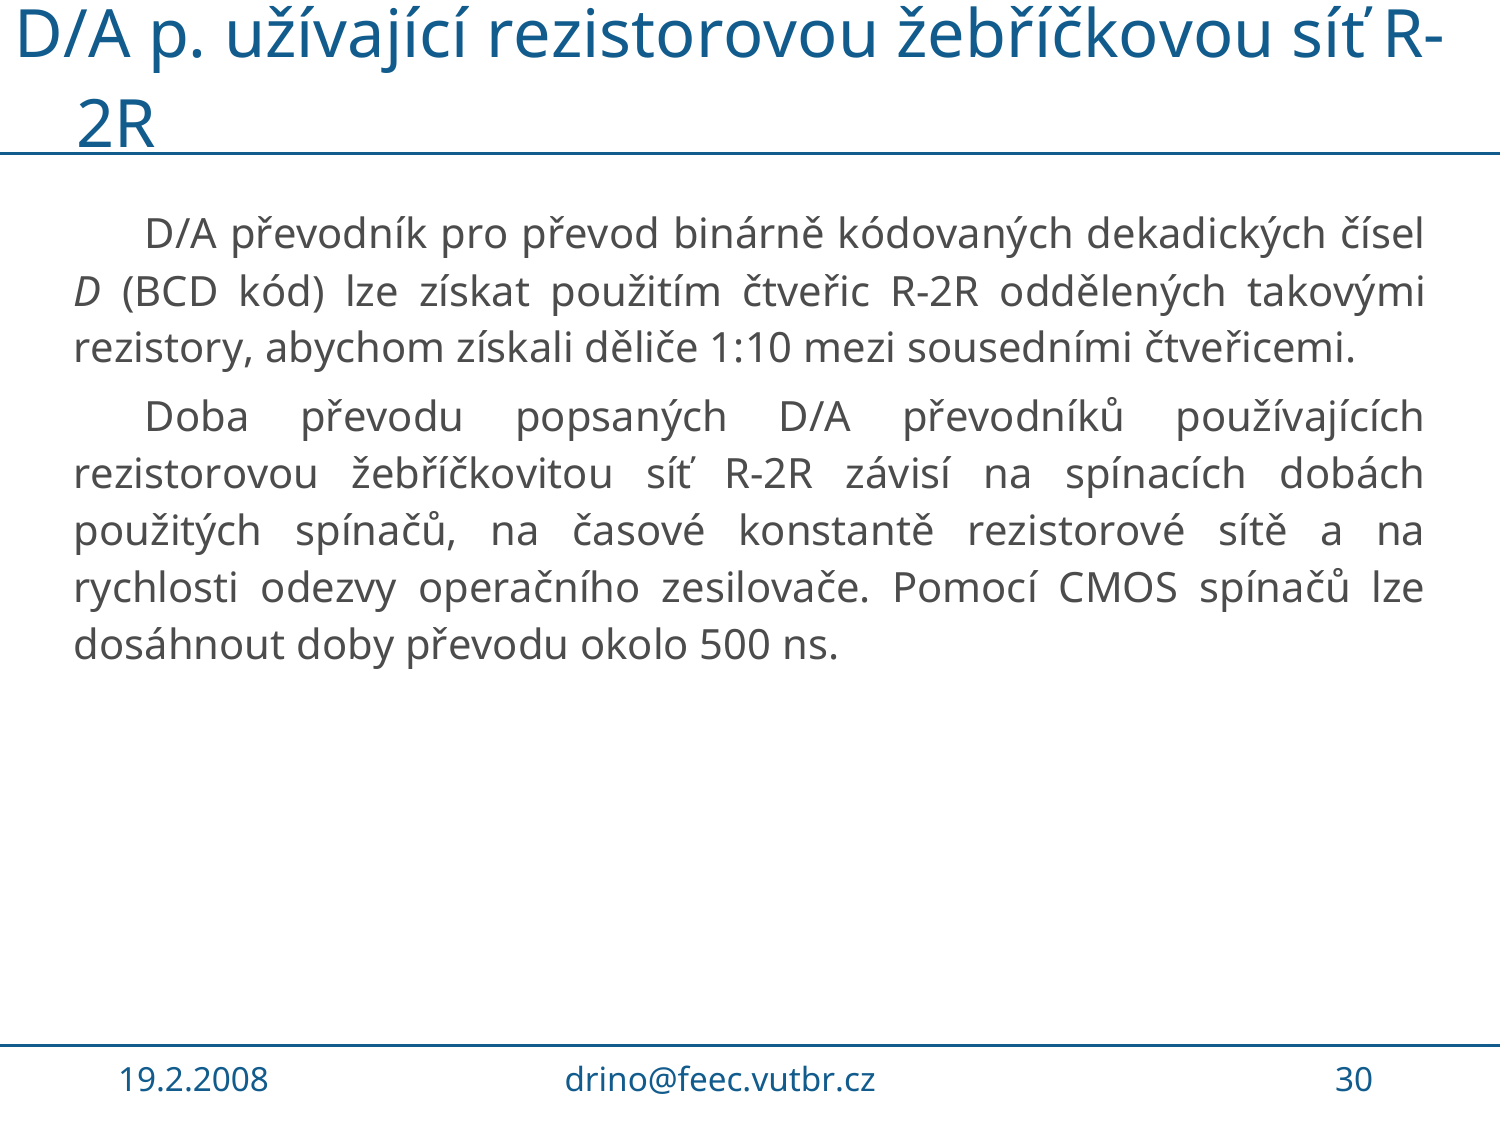

# D/A p. užívající rezistorovou žebříčkovou síť R-2R
D/A převodník pro převod binárně kódovaných dekadických čísel D (BCD kód) lze získat použitím čtveřic R-2R oddělených takovými rezistory, abychom získali děliče 1:10 mezi sousedními čtveřicemi.
Doba převodu popsaných D/A převodníků používajících rezistorovou žebříčkovitou síť R-2R závisí na spínacích dobách použitých spínačů, na časové konstantě rezistorové sítě a na rychlosti odezvy operačního zesilovače. Pomocí CMOS spínačů lze dosáhnout doby převodu okolo 500 ns.
19.2.2008
drino@feec.vutbr.cz